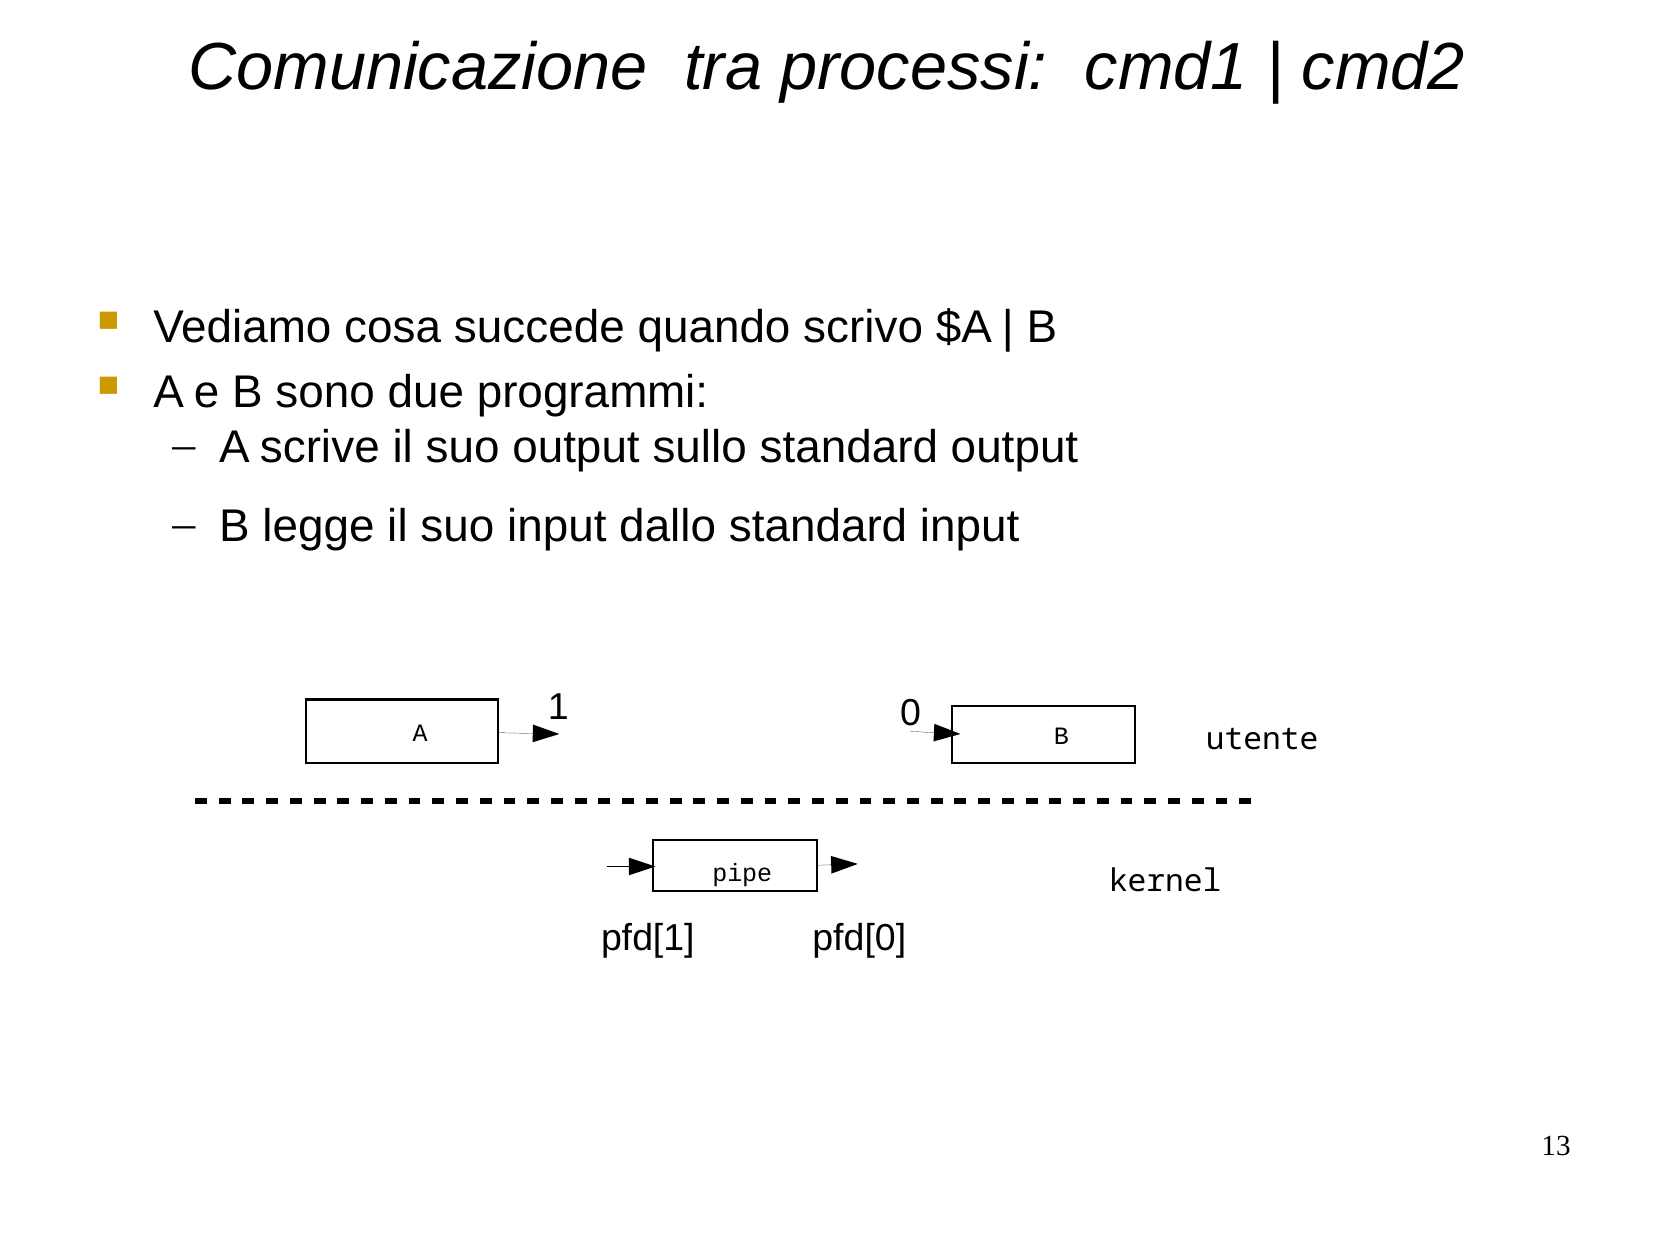

# Comunicazione tra processi: cmd1 | cmd2
Vediamo cosa succede quando scrivo $A | B
A e B sono due programmi:
A scrive il suo output sullo standard output
B legge il suo input dallo standard input
1
0
A
B
utente
pipe
kernel
pfd[1]
pfd[0]
13